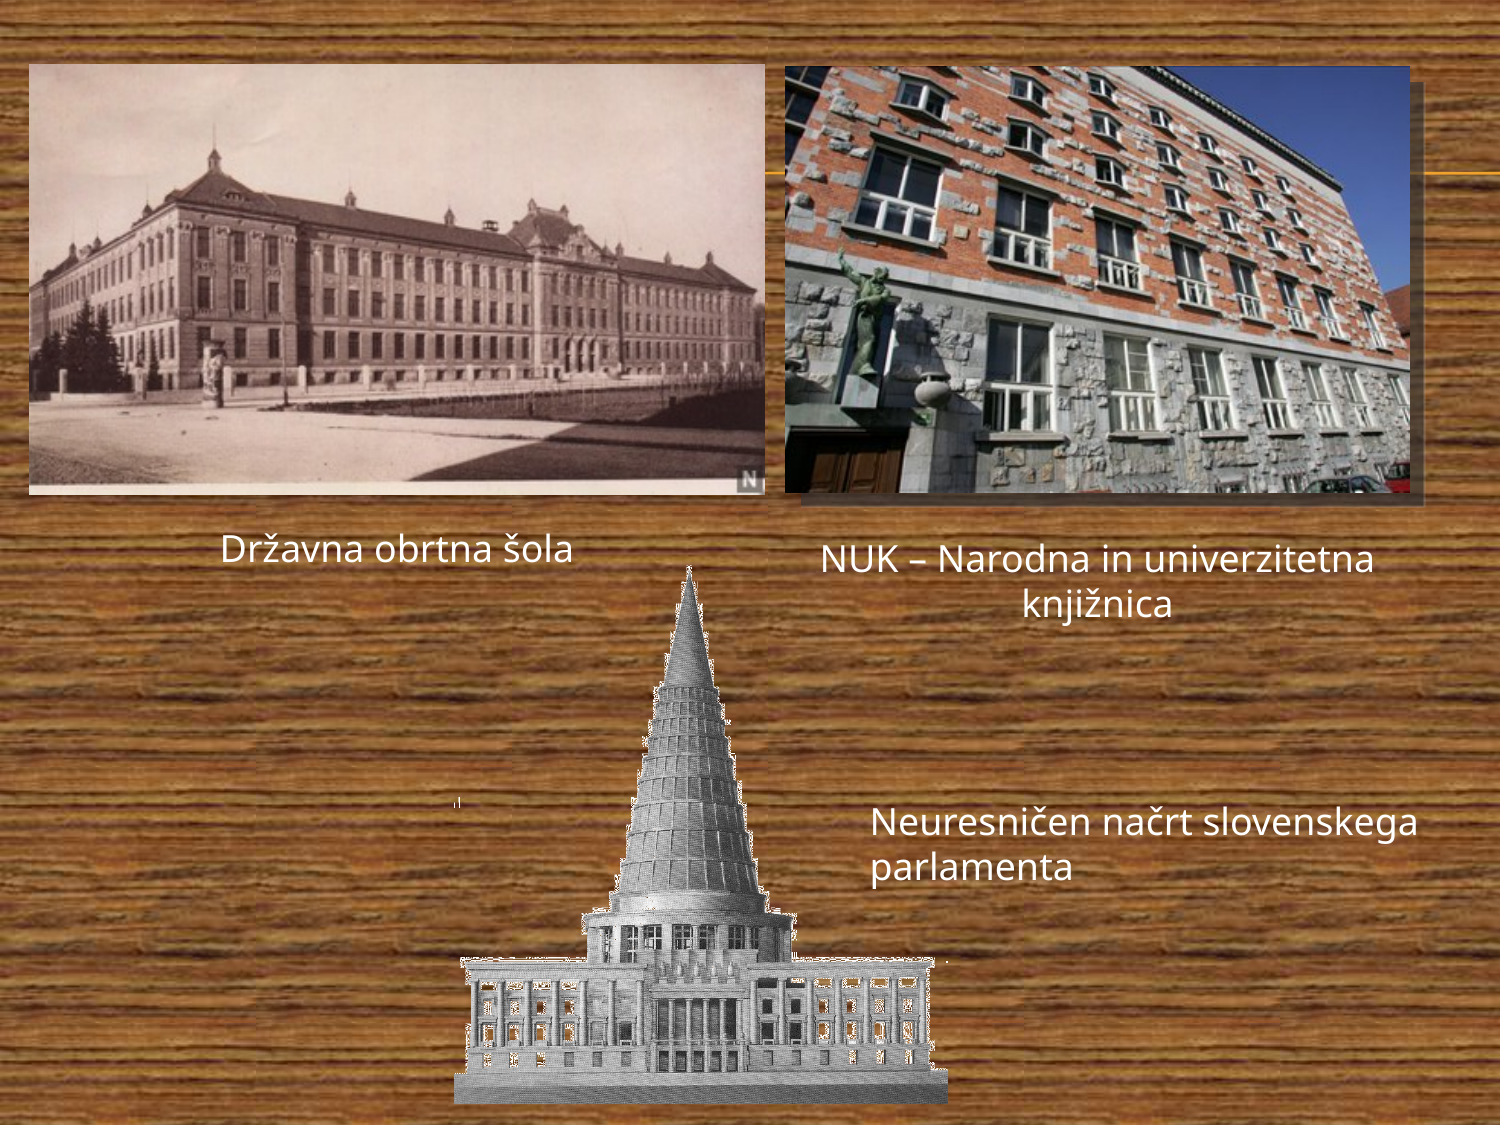

Državna obrtna šola
NUK – Narodna in univerzitetna
knjižnica
Neuresničen načrt slovenskega
parlamenta